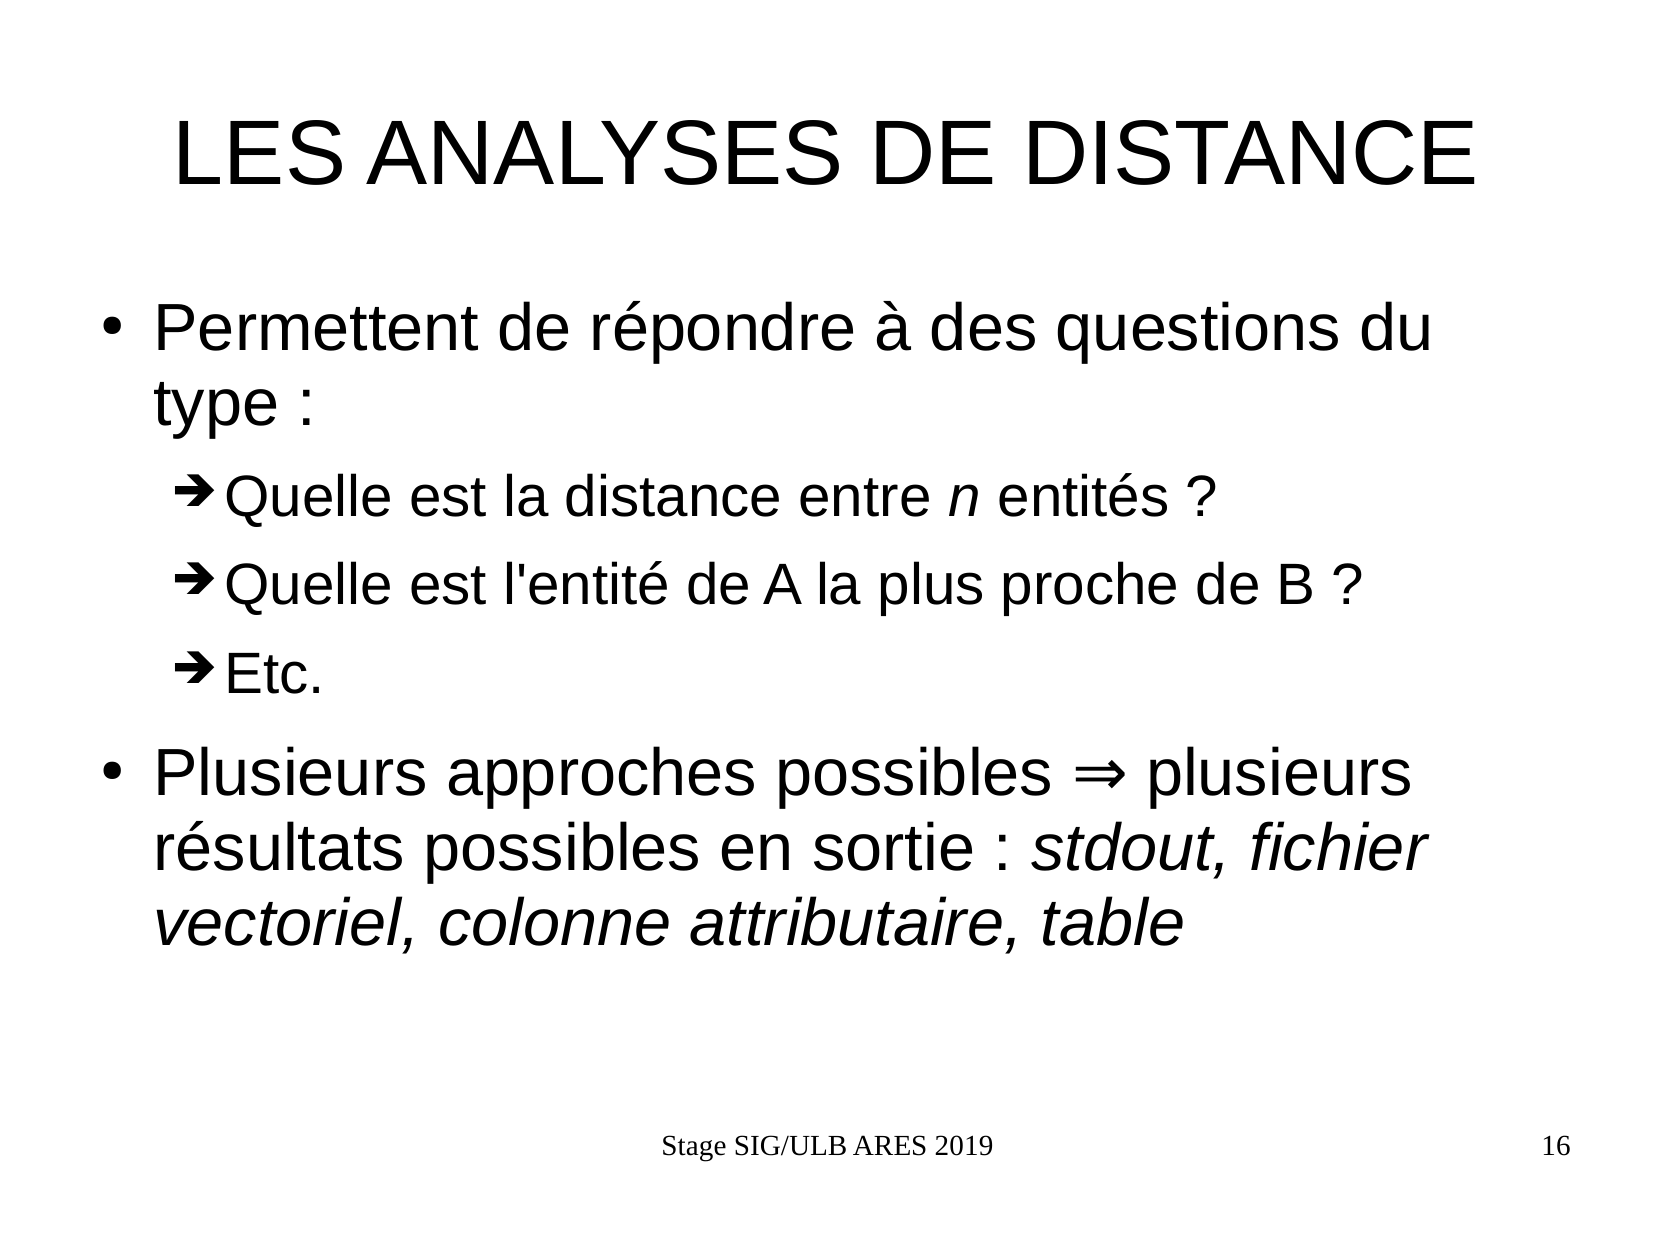

# LES ANALYSES DE DISTANCE
Permettent de répondre à des questions du type :
Quelle est la distance entre n entités ?
Quelle est l'entité de A la plus proche de B ?
Etc.
Plusieurs approches possibles ⇒ plusieurs résultats possibles en sortie : stdout, fichier vectoriel, colonne attributaire, table
Stage SIG/ULB ARES 2019
16